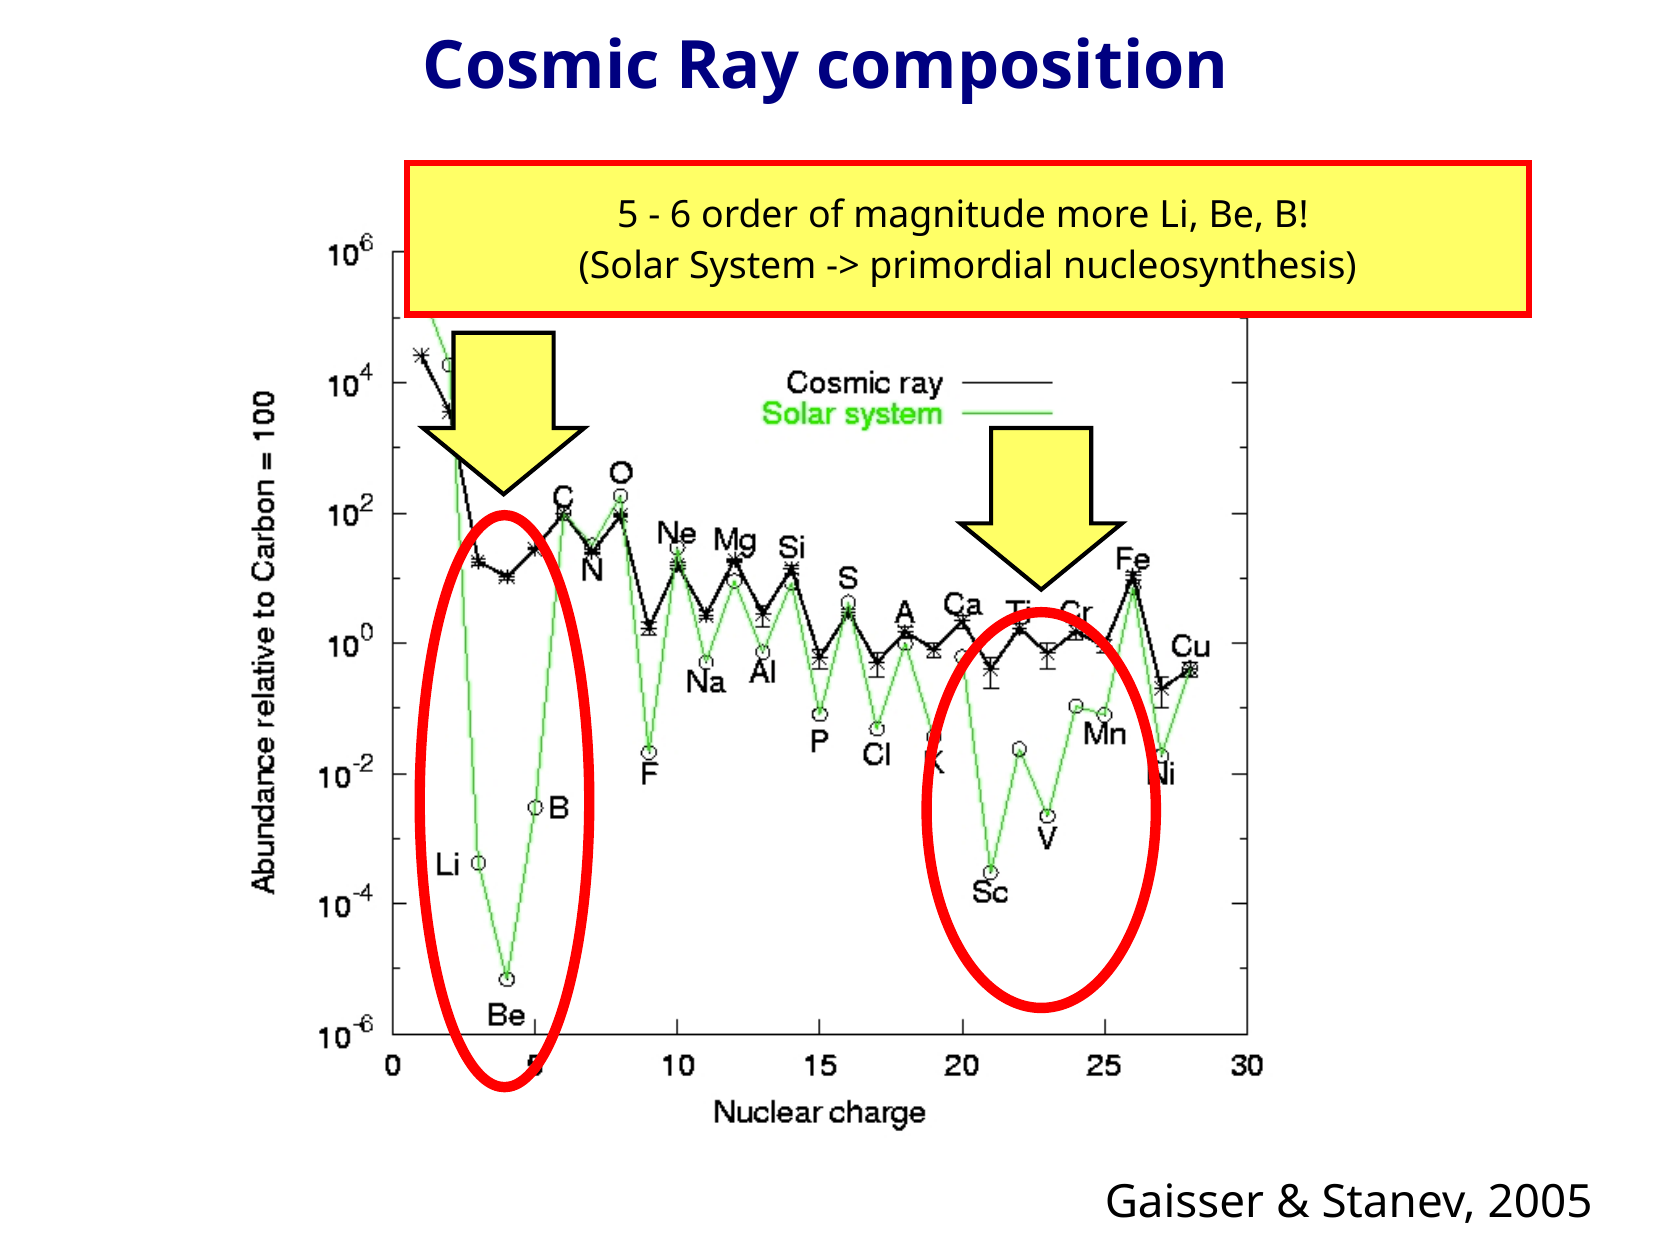

Cosmic Ray composition
5 - 6 order of magnitude more Li, Be, B!
(Solar System -> primordial nucleosynthesis)
Gaisser & Stanev, 2005